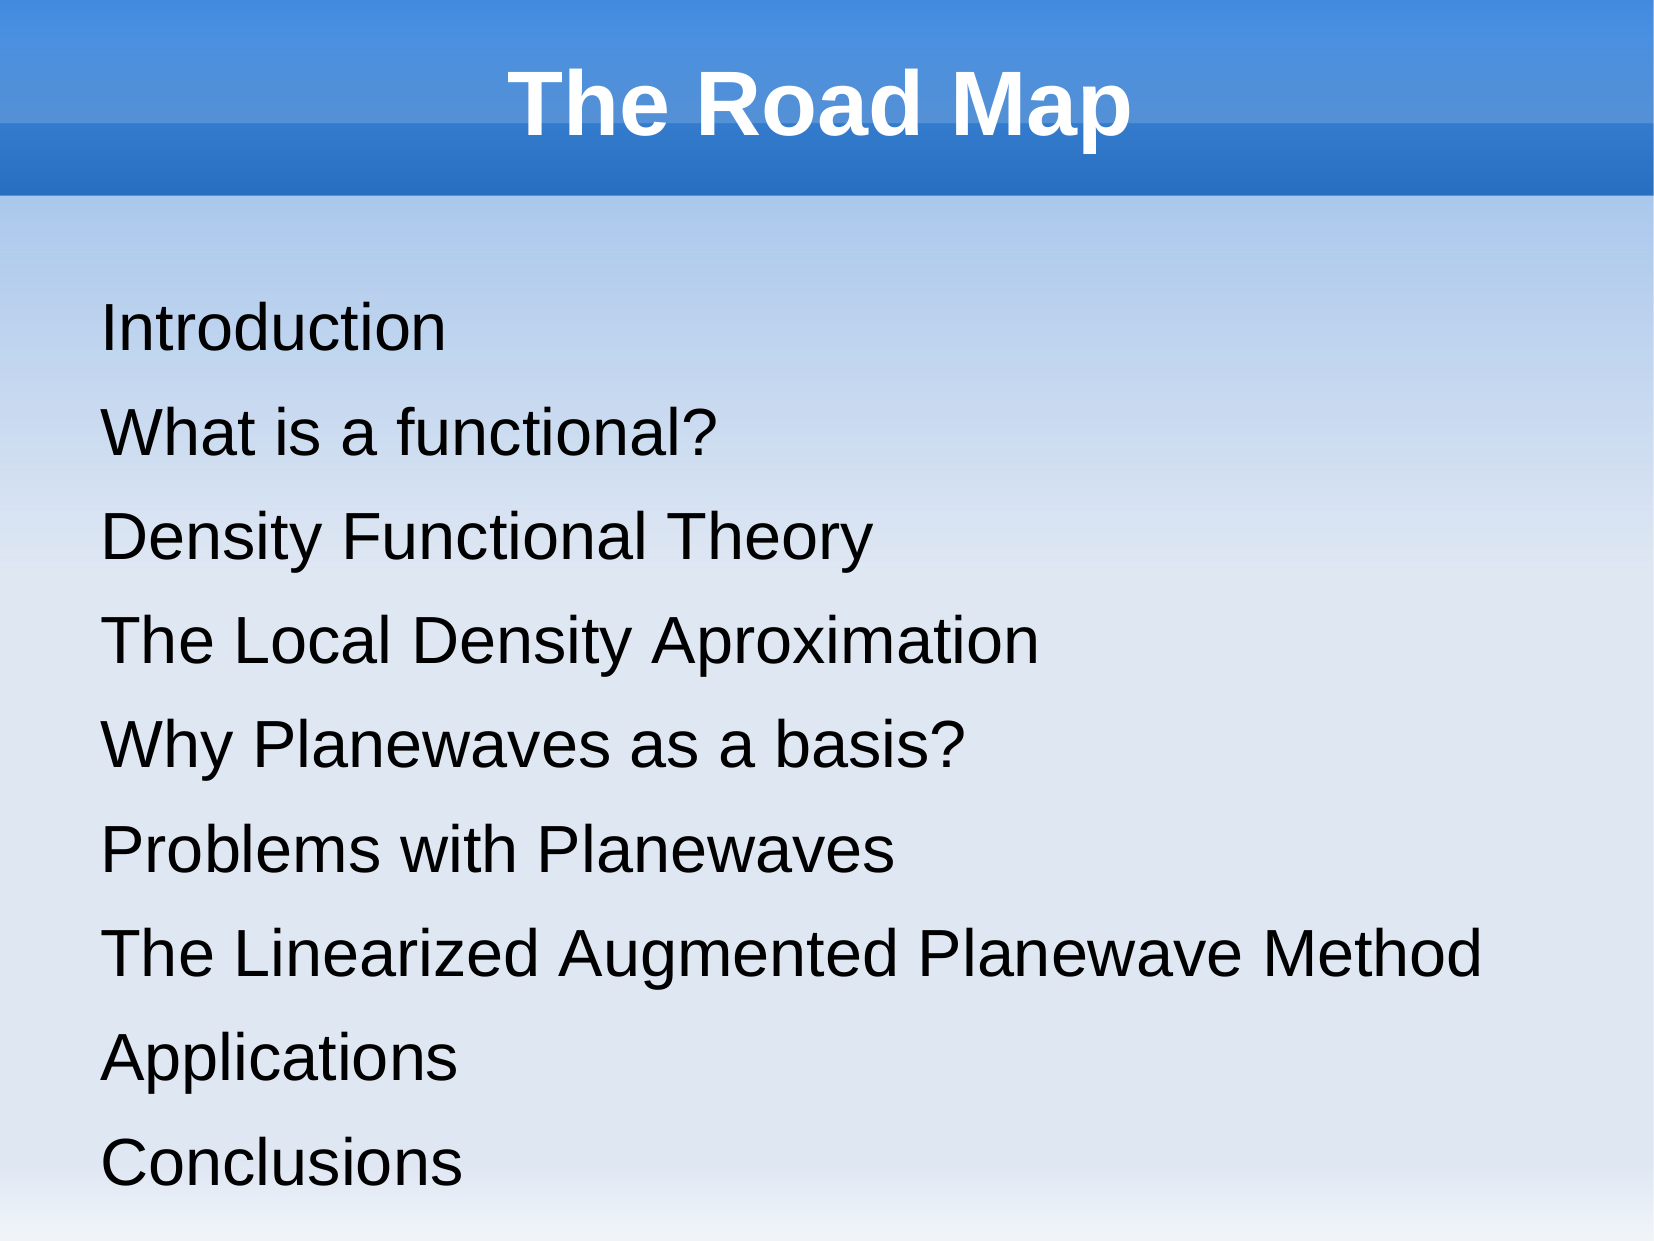

# The Road Map
Introduction
What is a functional?
Density Functional Theory
The Local Density Aproximation
Why Planewaves as a basis?
Problems with Planewaves
The Linearized Augmented Planewave Method
Applications
Conclusions